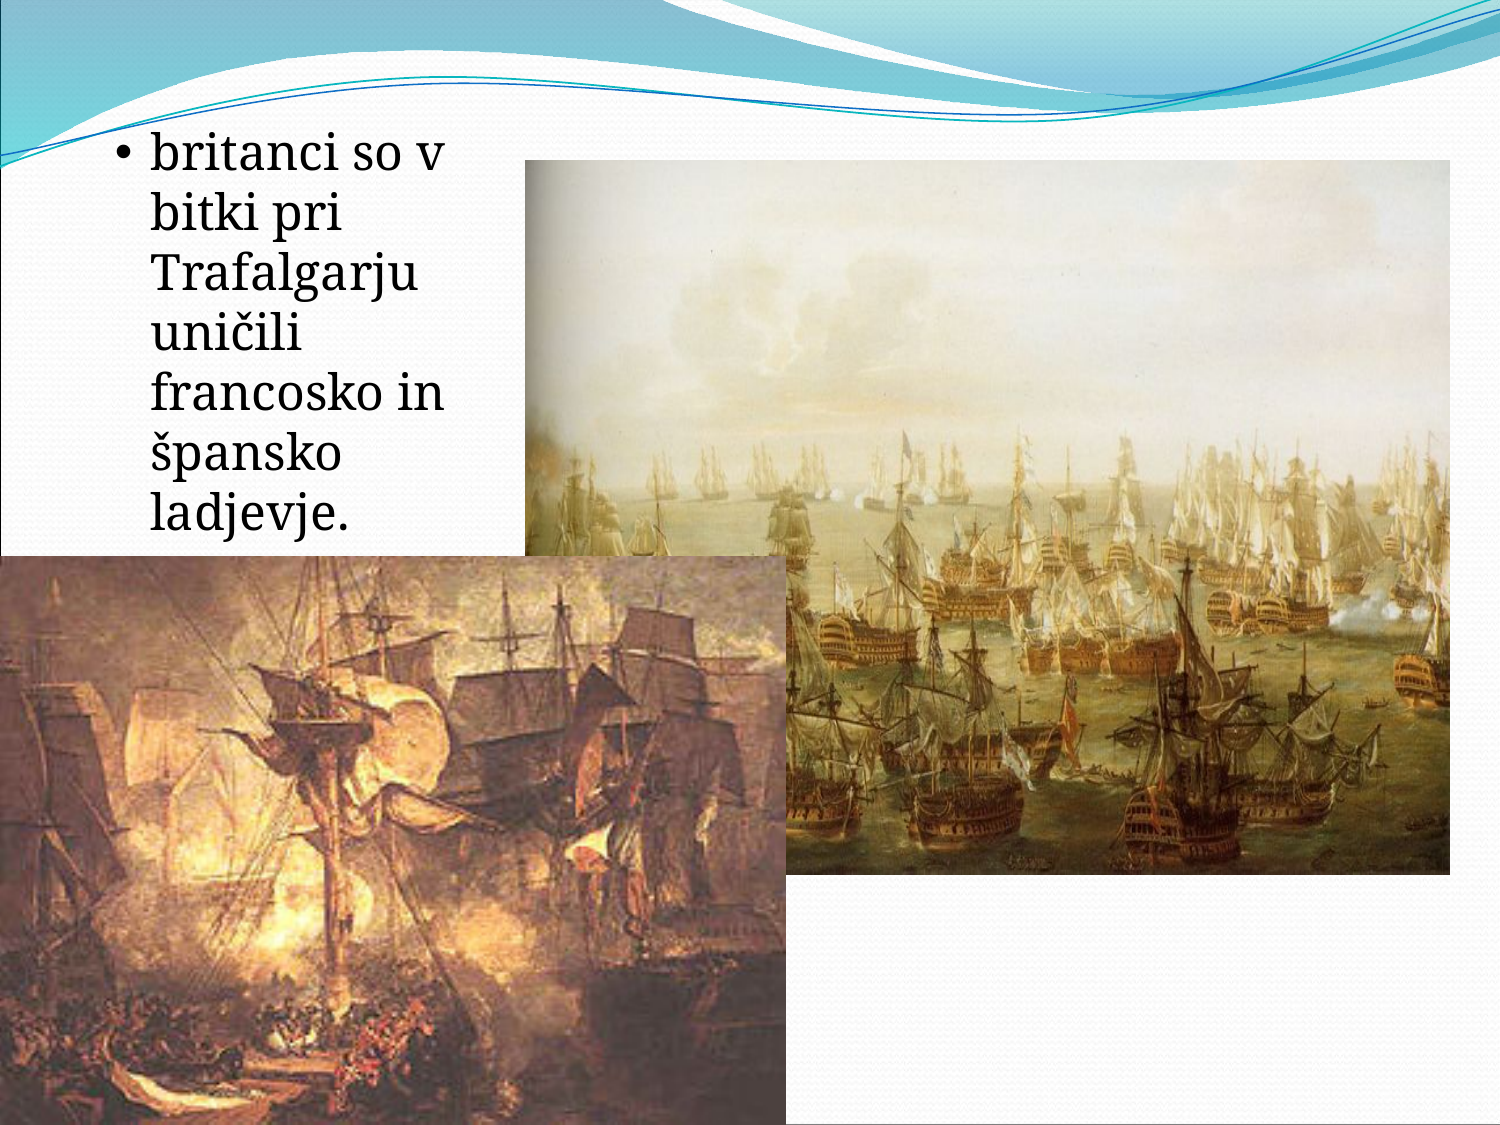

britanci so v bitki pri Trafalgarju uničili francosko in špansko ladjevje.